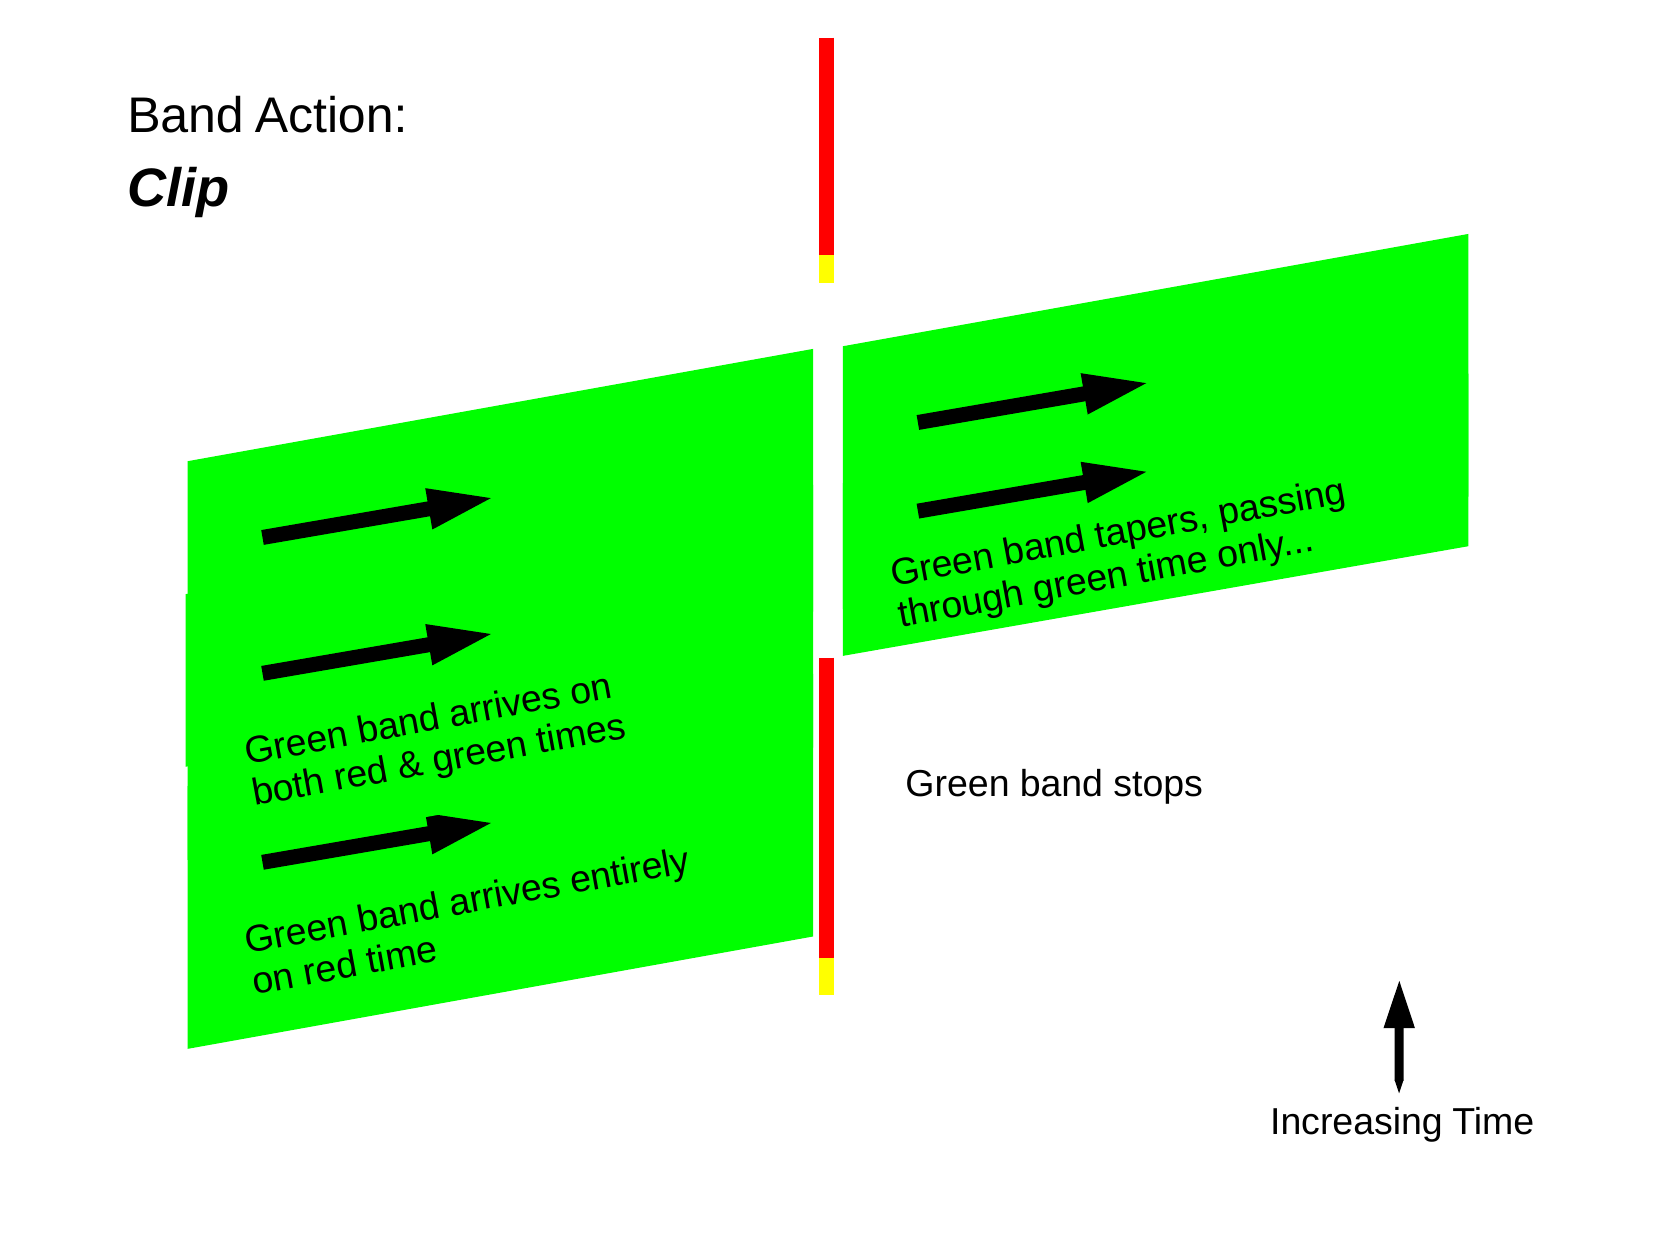

Band Action:
Clip
Green band continues
through green time
Green band arrives entirely
on green time
Green band tapers, passing through green time only...
... and clipping upstream band to match downstream band
Green band arrives on
both red & green times
Green band stops
Green band arrives entirely
on red time
Increasing Time